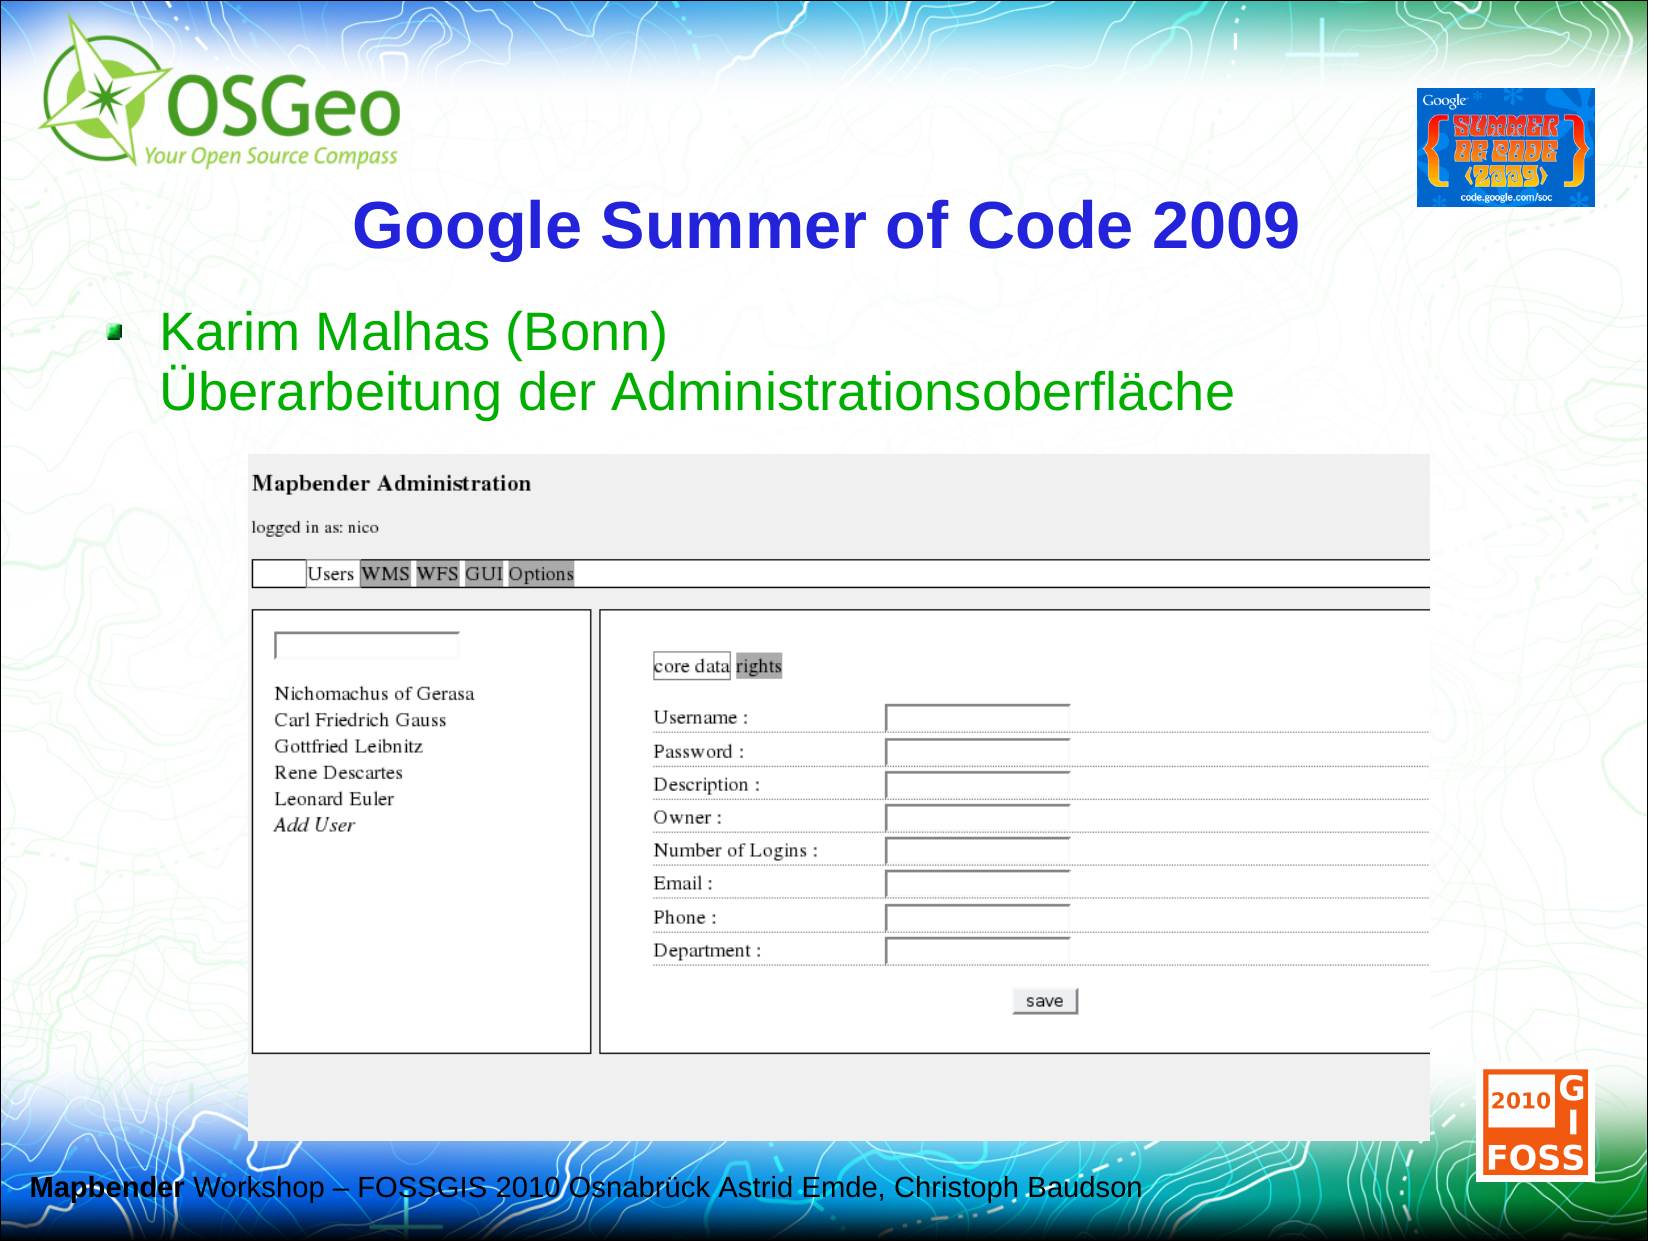

# Google Summer of Code 2009
Karim Malhas (Bonn)
Überarbeitung der Administrationsoberfläche